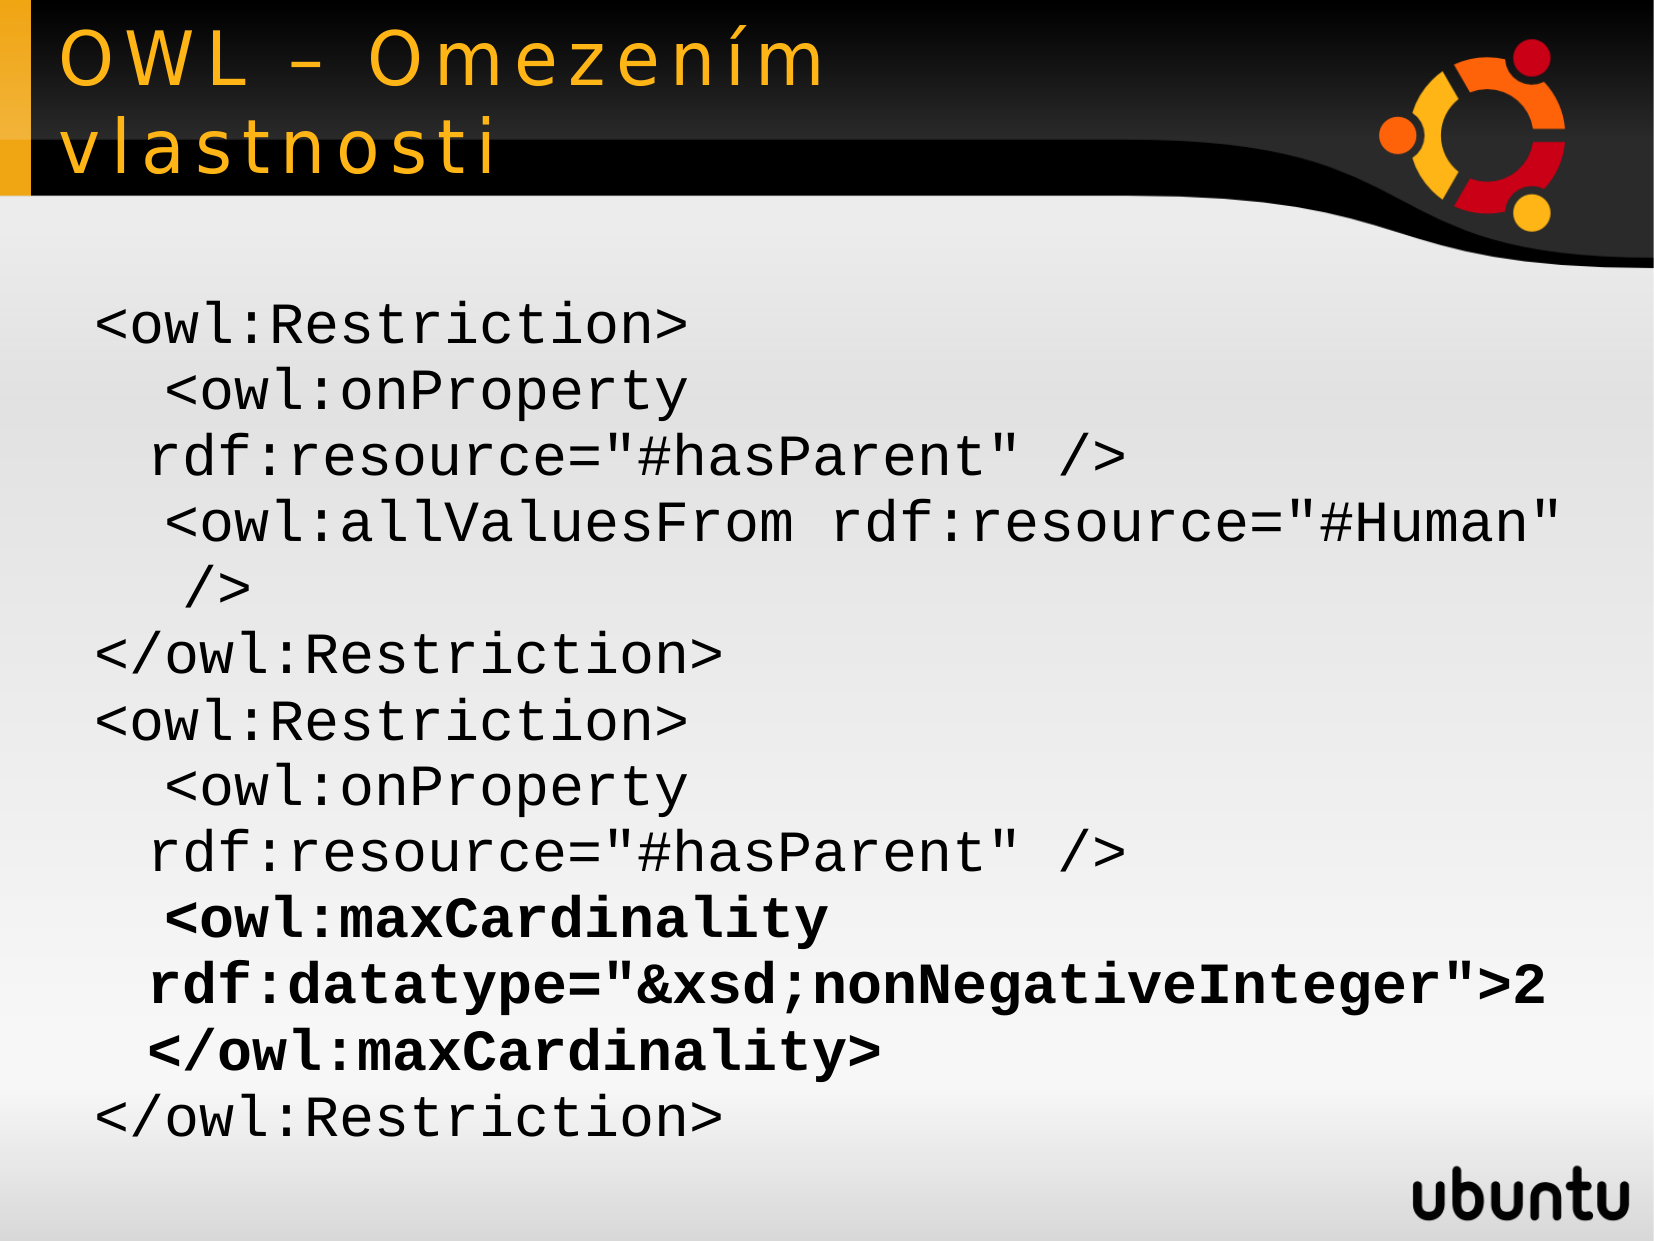

# OWL – Omezením vlastnosti
<owl:Restriction>
 <owl:onProperty rdf:resource="#hasParent" />
 <owl:allValuesFrom rdf:resource="#Human" />
</owl:Restriction>
<owl:Restriction>
 <owl:onProperty rdf:resource="#hasParent" />
 <owl:maxCardinality rdf:datatype="&xsd;nonNegativeInteger">2</owl:maxCardinality>
</owl:Restriction>